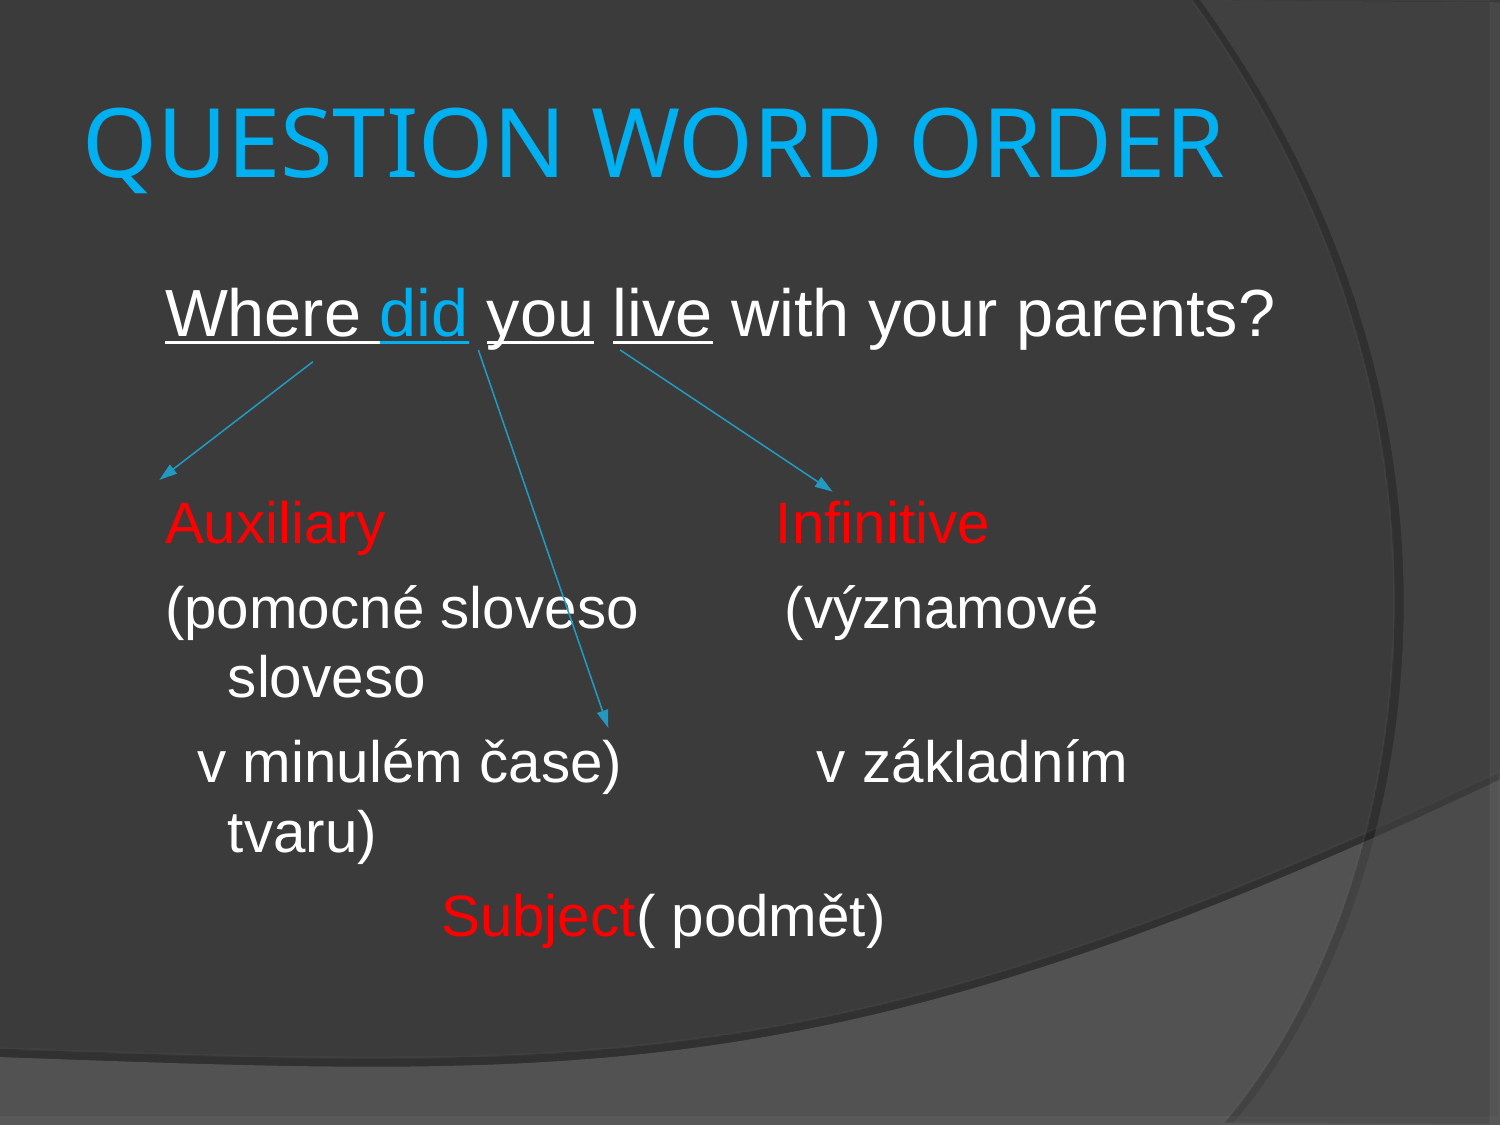

# QUESTION WORD ORDER
Where did you live with your parents?
Auxiliary Infinitive
(pomocné sloveso (významové sloveso
 v minulém čase) v základním tvaru)
 Subject( podmět)